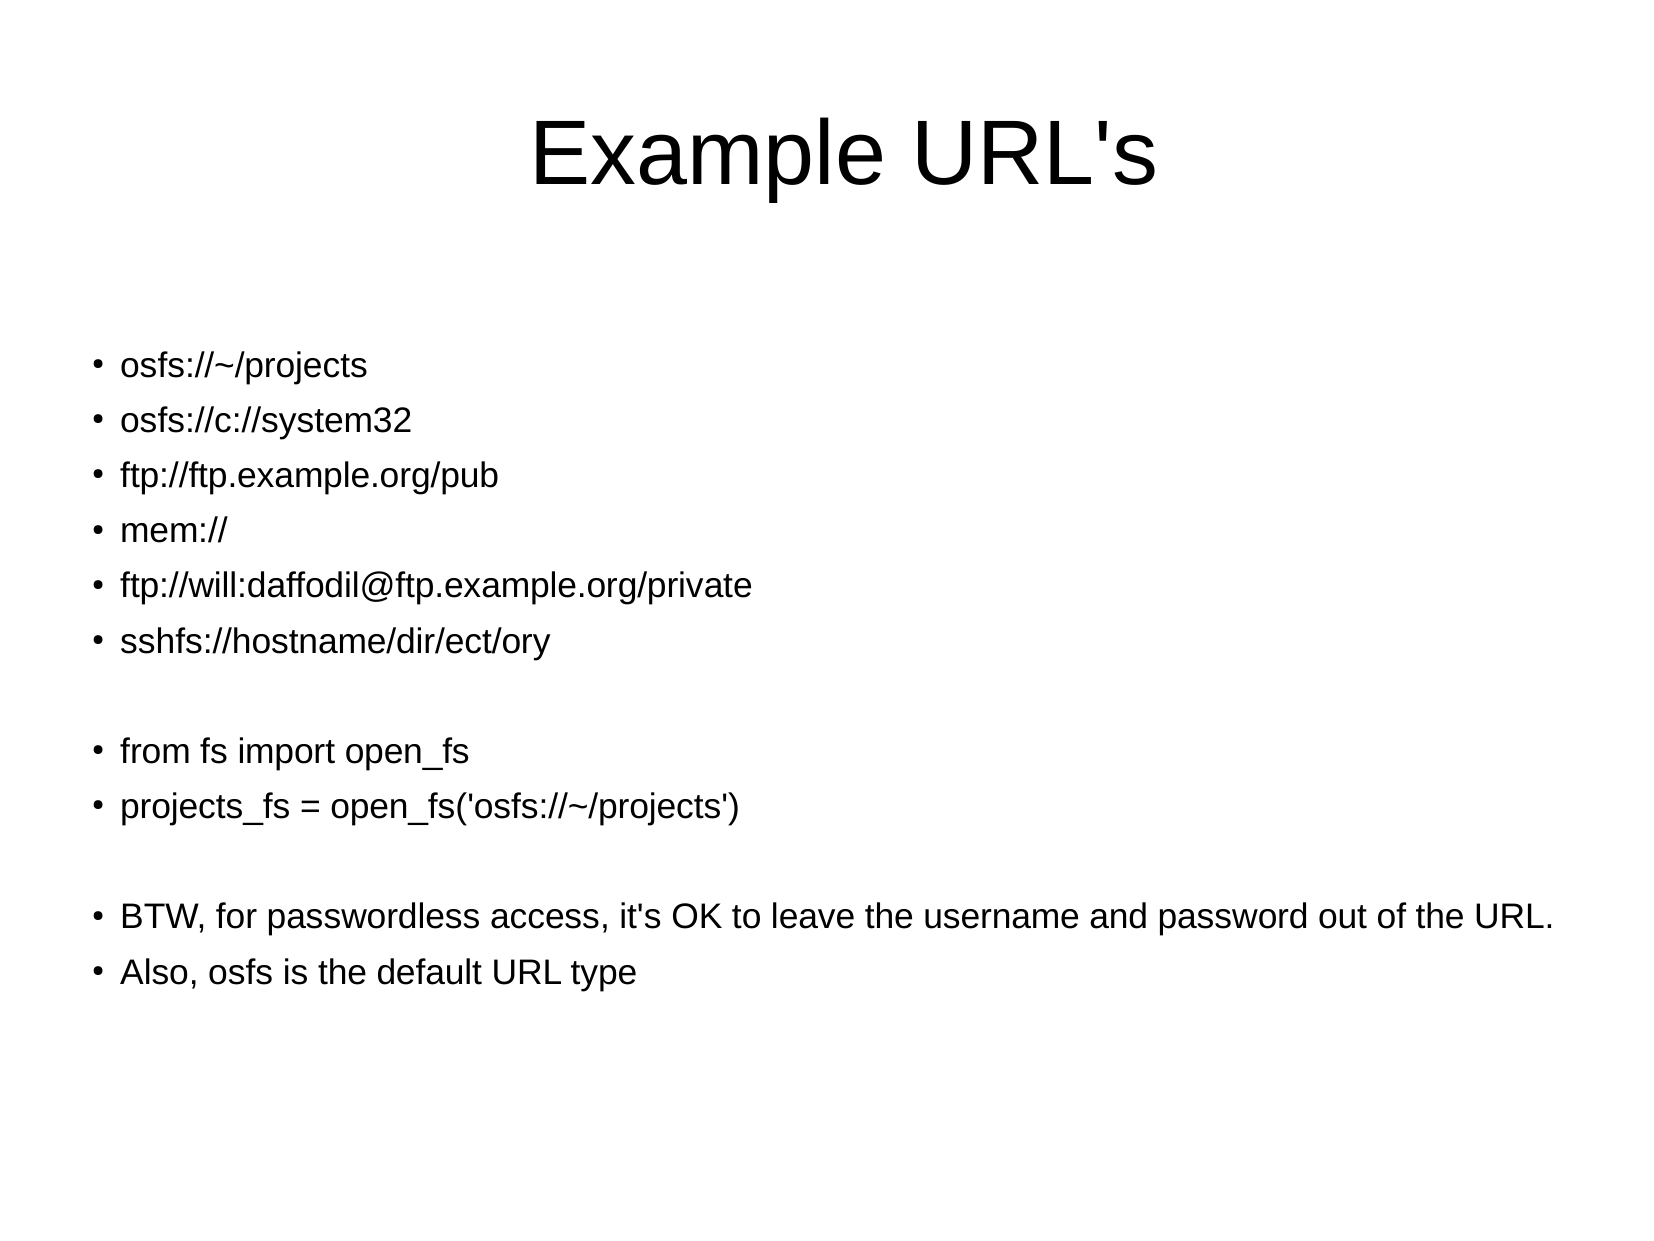

# Example URL's
osfs://~/projects
osfs://c://system32
ftp://ftp.example.org/pub
mem://
ftp://will:daffodil@ftp.example.org/private
sshfs://hostname/dir/ect/ory
from fs import open_fs
projects_fs = open_fs('osfs://~/projects')
BTW, for passwordless access, it's OK to leave the username and password out of the URL.
Also, osfs is the default URL type